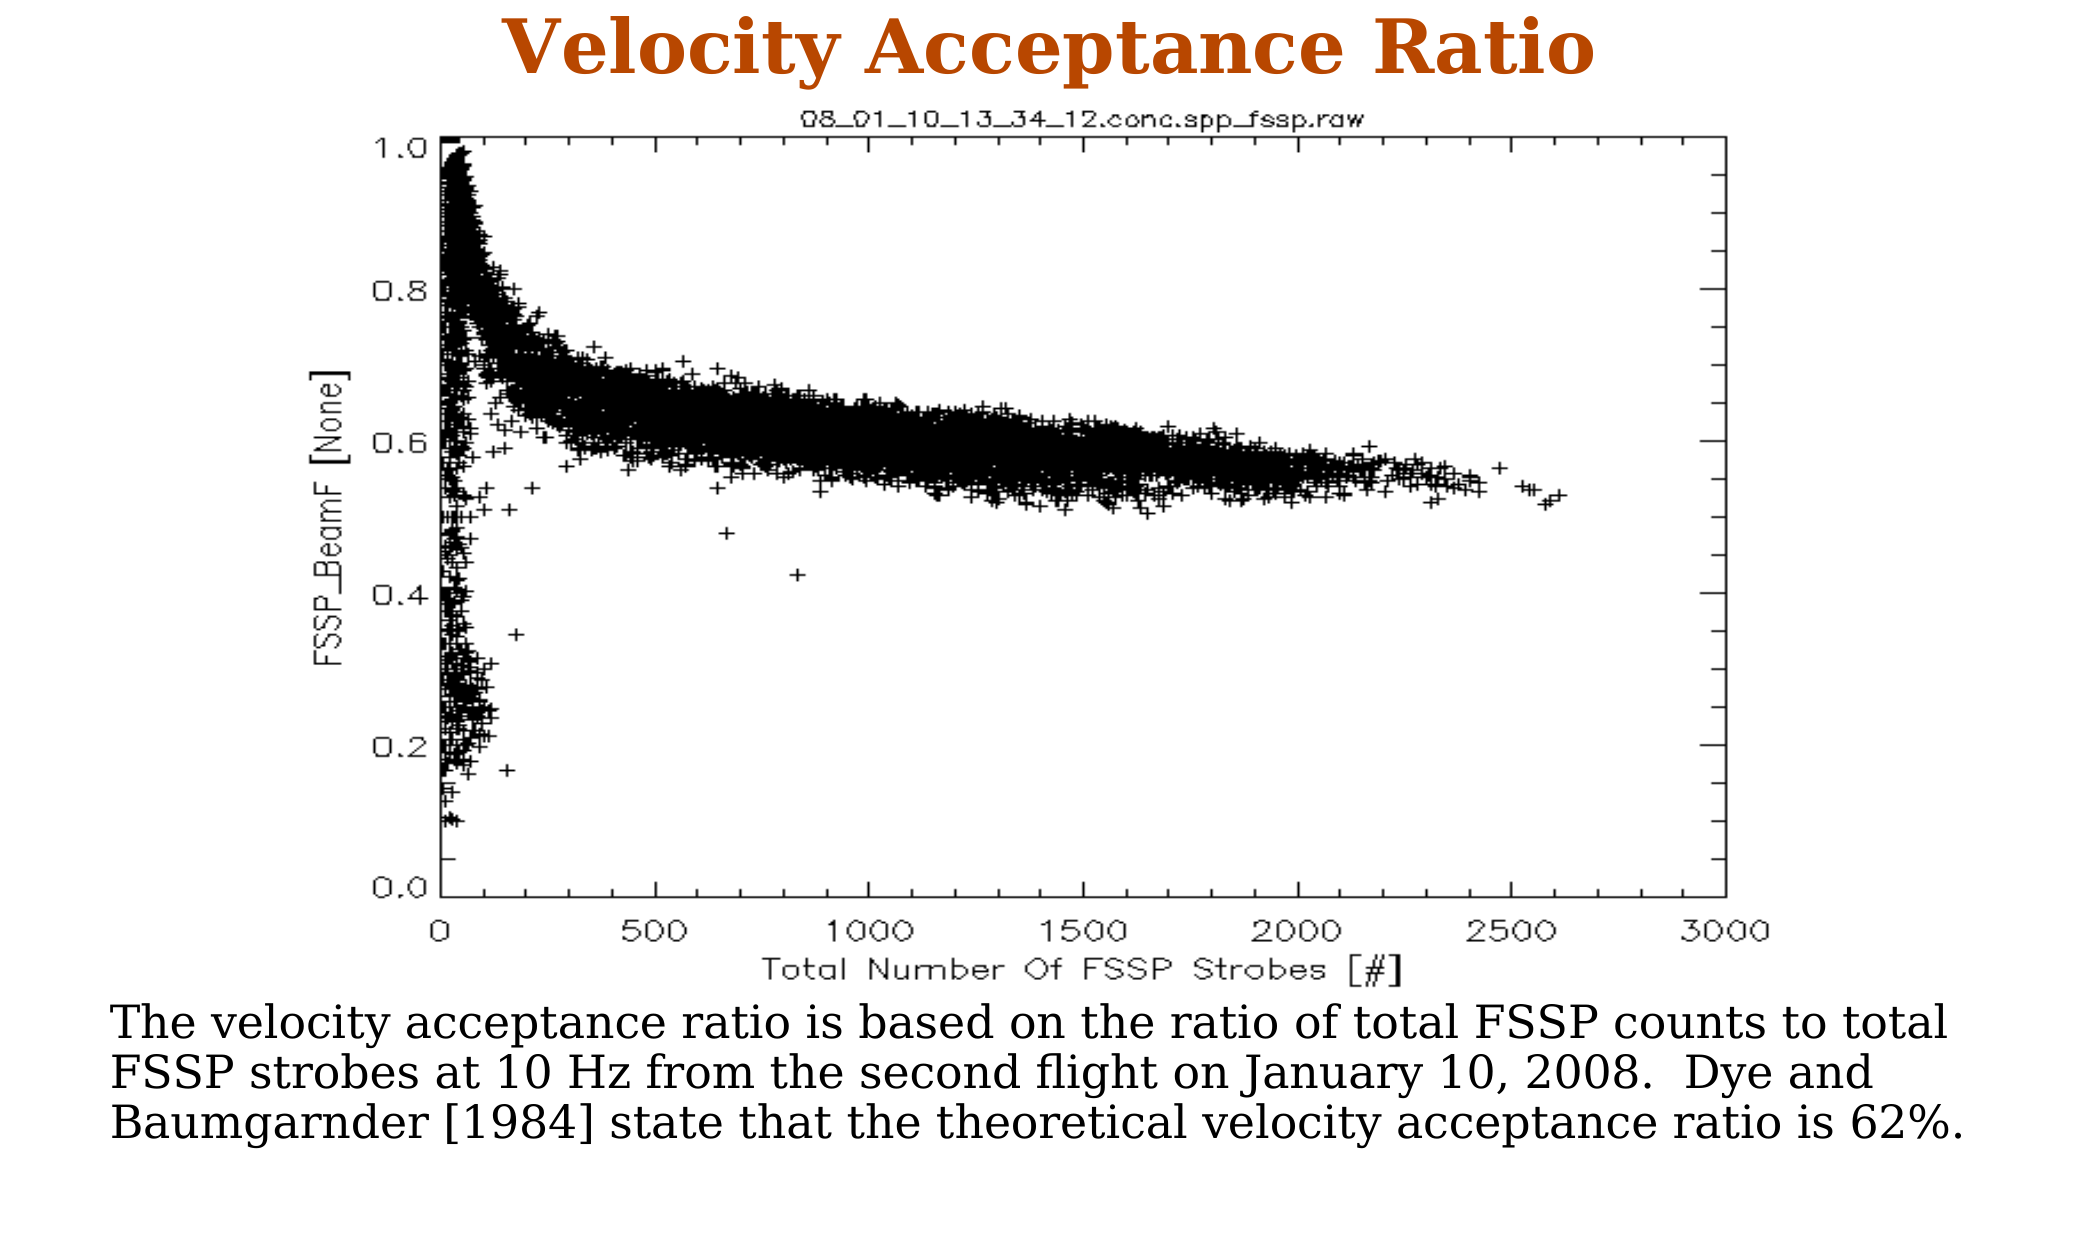

Velocity Acceptance Ratio
The velocity acceptance ratio is based on the ratio of total FSSP counts to total FSSP strobes at 10 Hz from the second flight on January 10, 2008. Dye and Baumgarnder [1984] state that the theoretical velocity acceptance ratio is 62%.
The velocity acceptance ratio is based on the ratio of total FSSP counts to total FSSP strobes. Dye and Baumgarnder [1984] state that the theoretical velocity acceptance ratio is 62%.